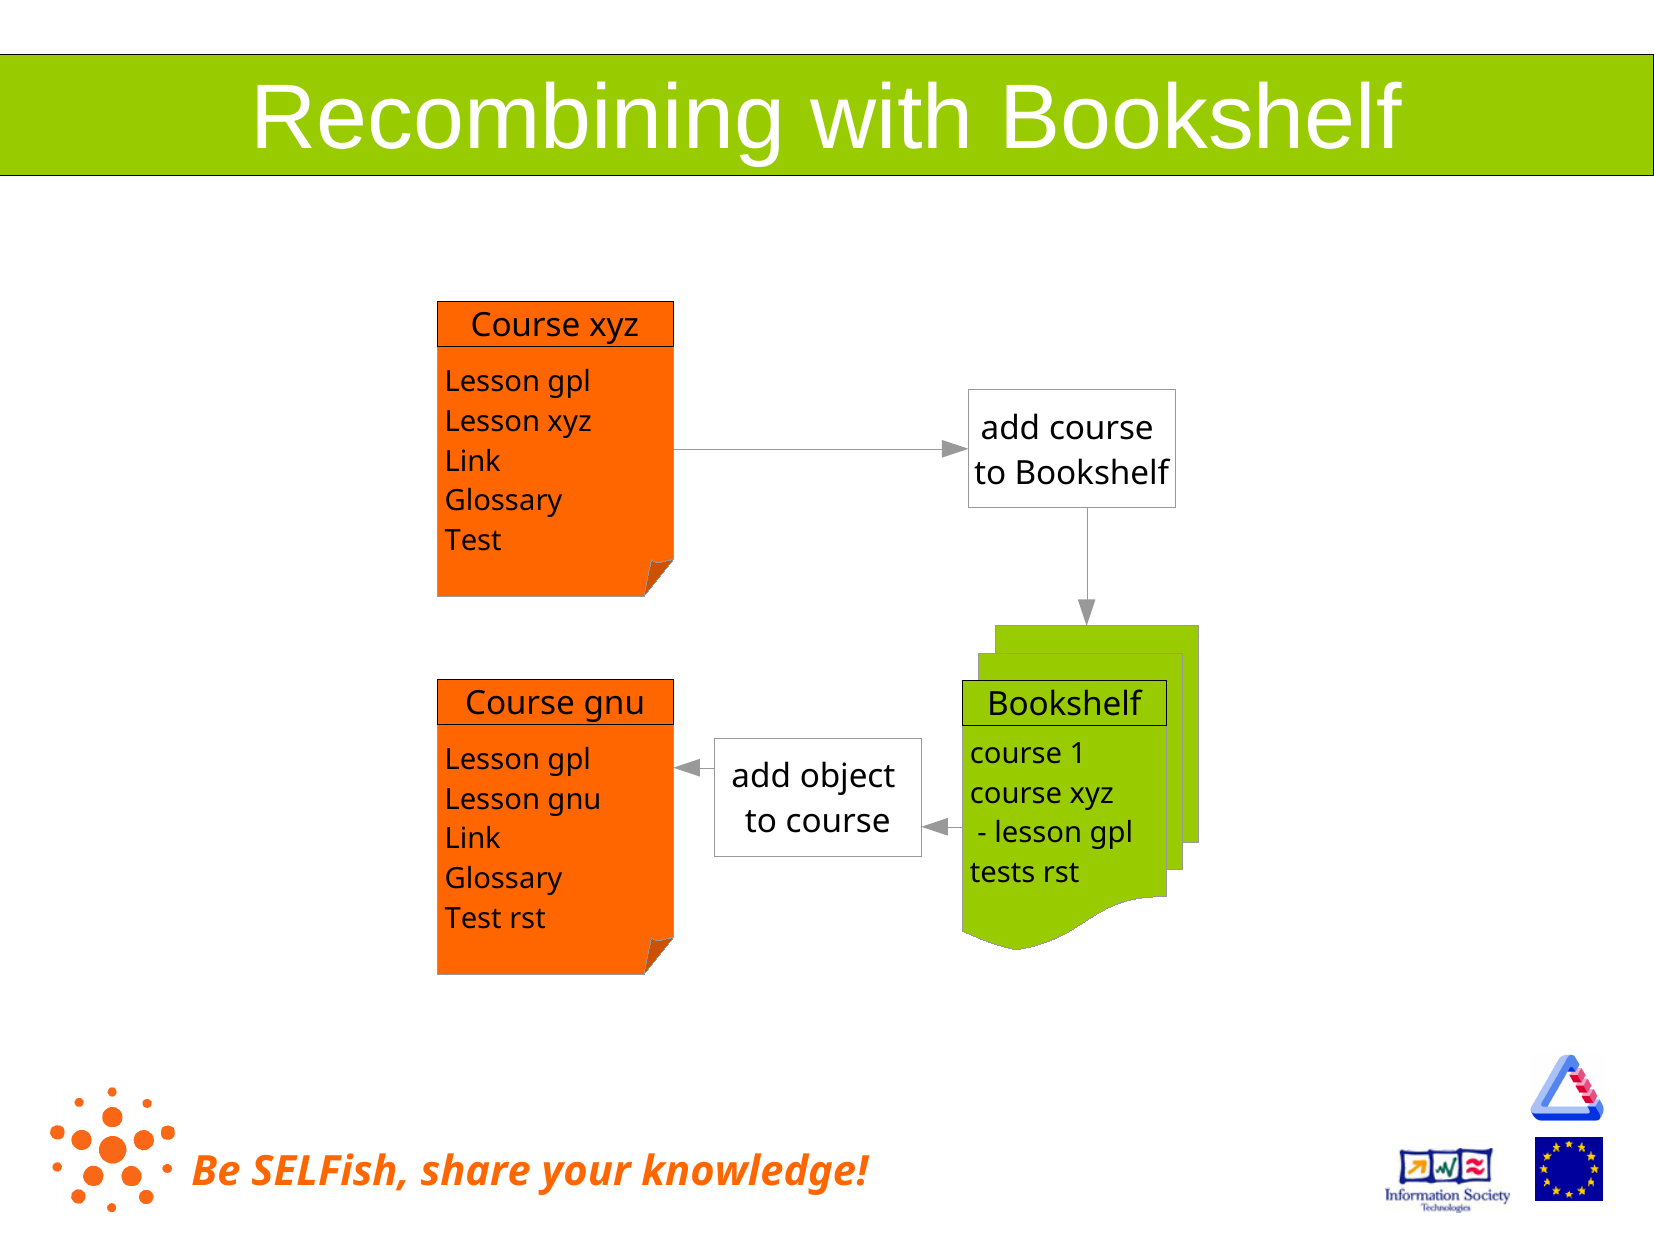

# Recombining with Bookshelf
Course xyz
 Lesson gpl
 Lesson xyz
 Link
 Glossary
 Test
add course
to Bookshelf
Course gnu
Bookshelf
 course 1
 course xyz
 - lesson gpl
 tests rst
 Lesson gpl
 Lesson gnu
 Link
 Glossary
 Test rst
add object
to course